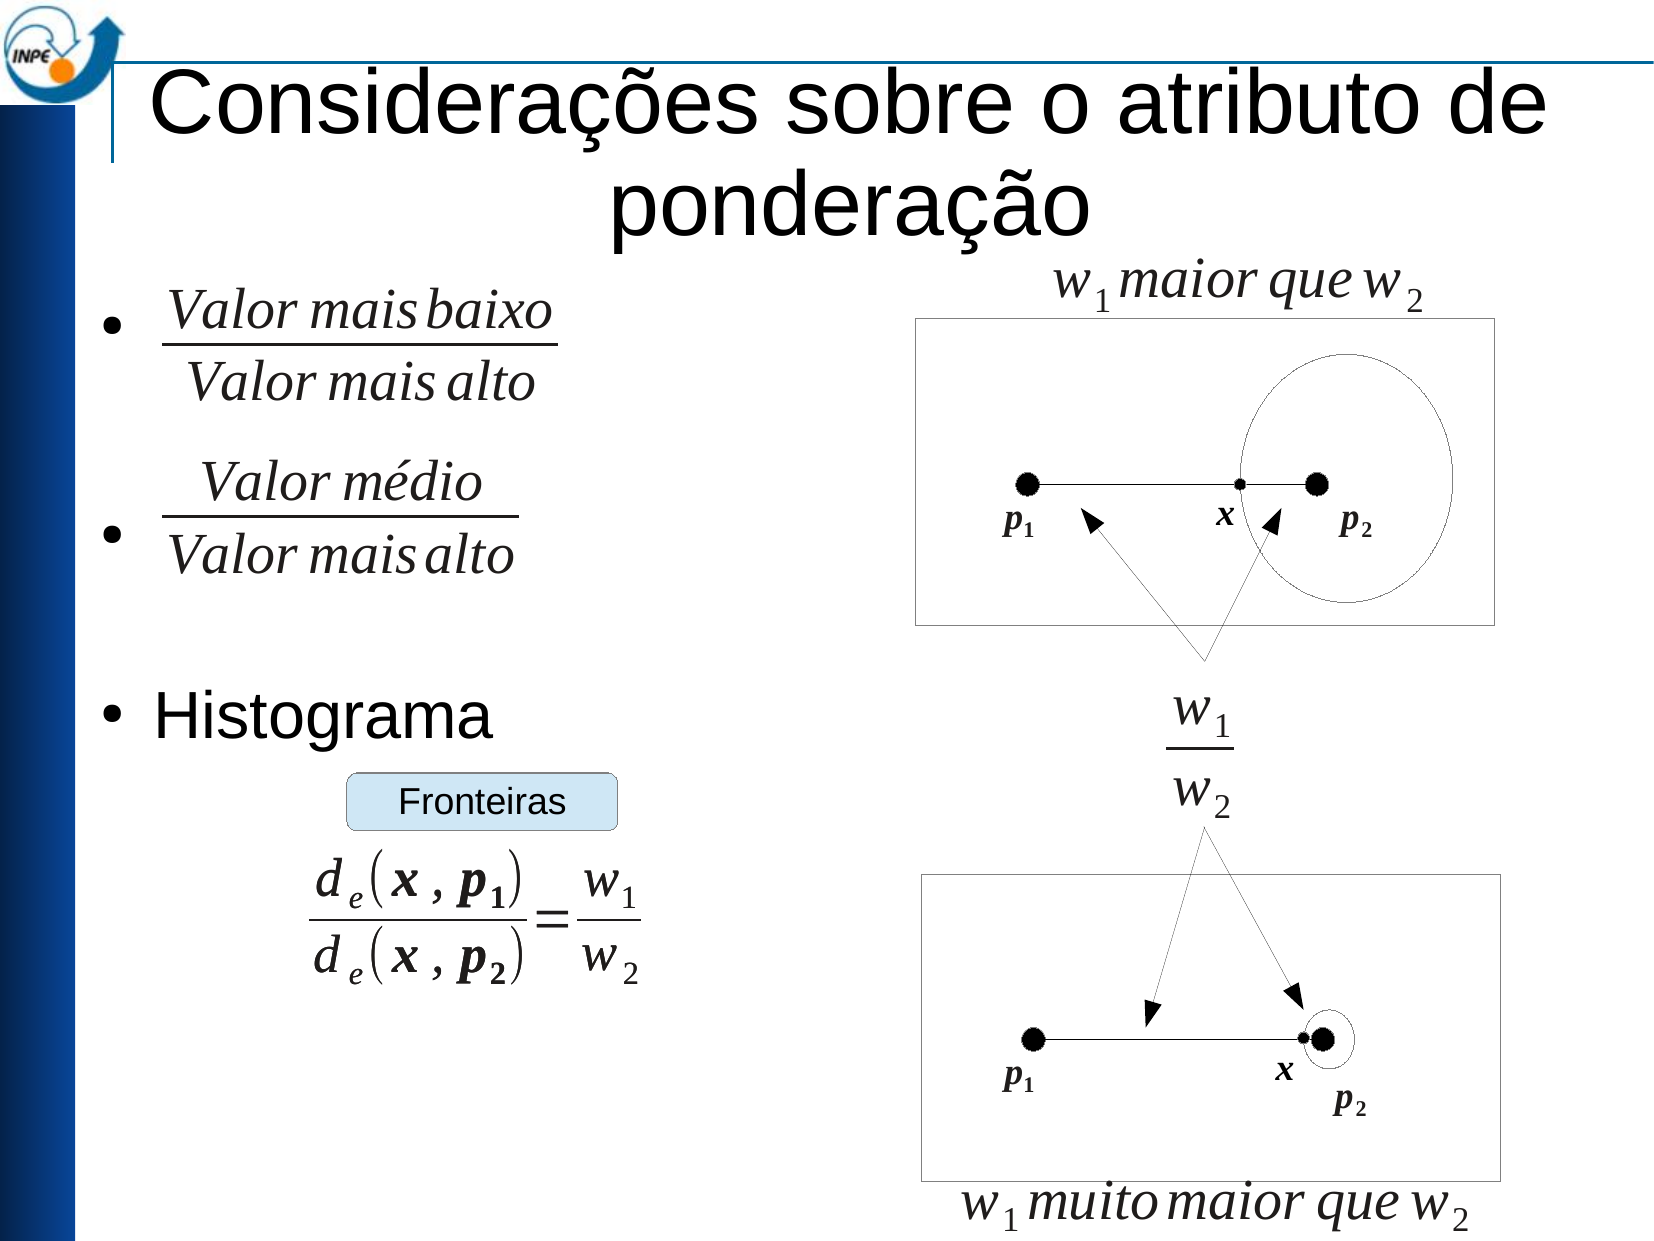

# Considerações sobre o atributo de ponderação
Histograma
x
Fronteiras
Fronteiras
x